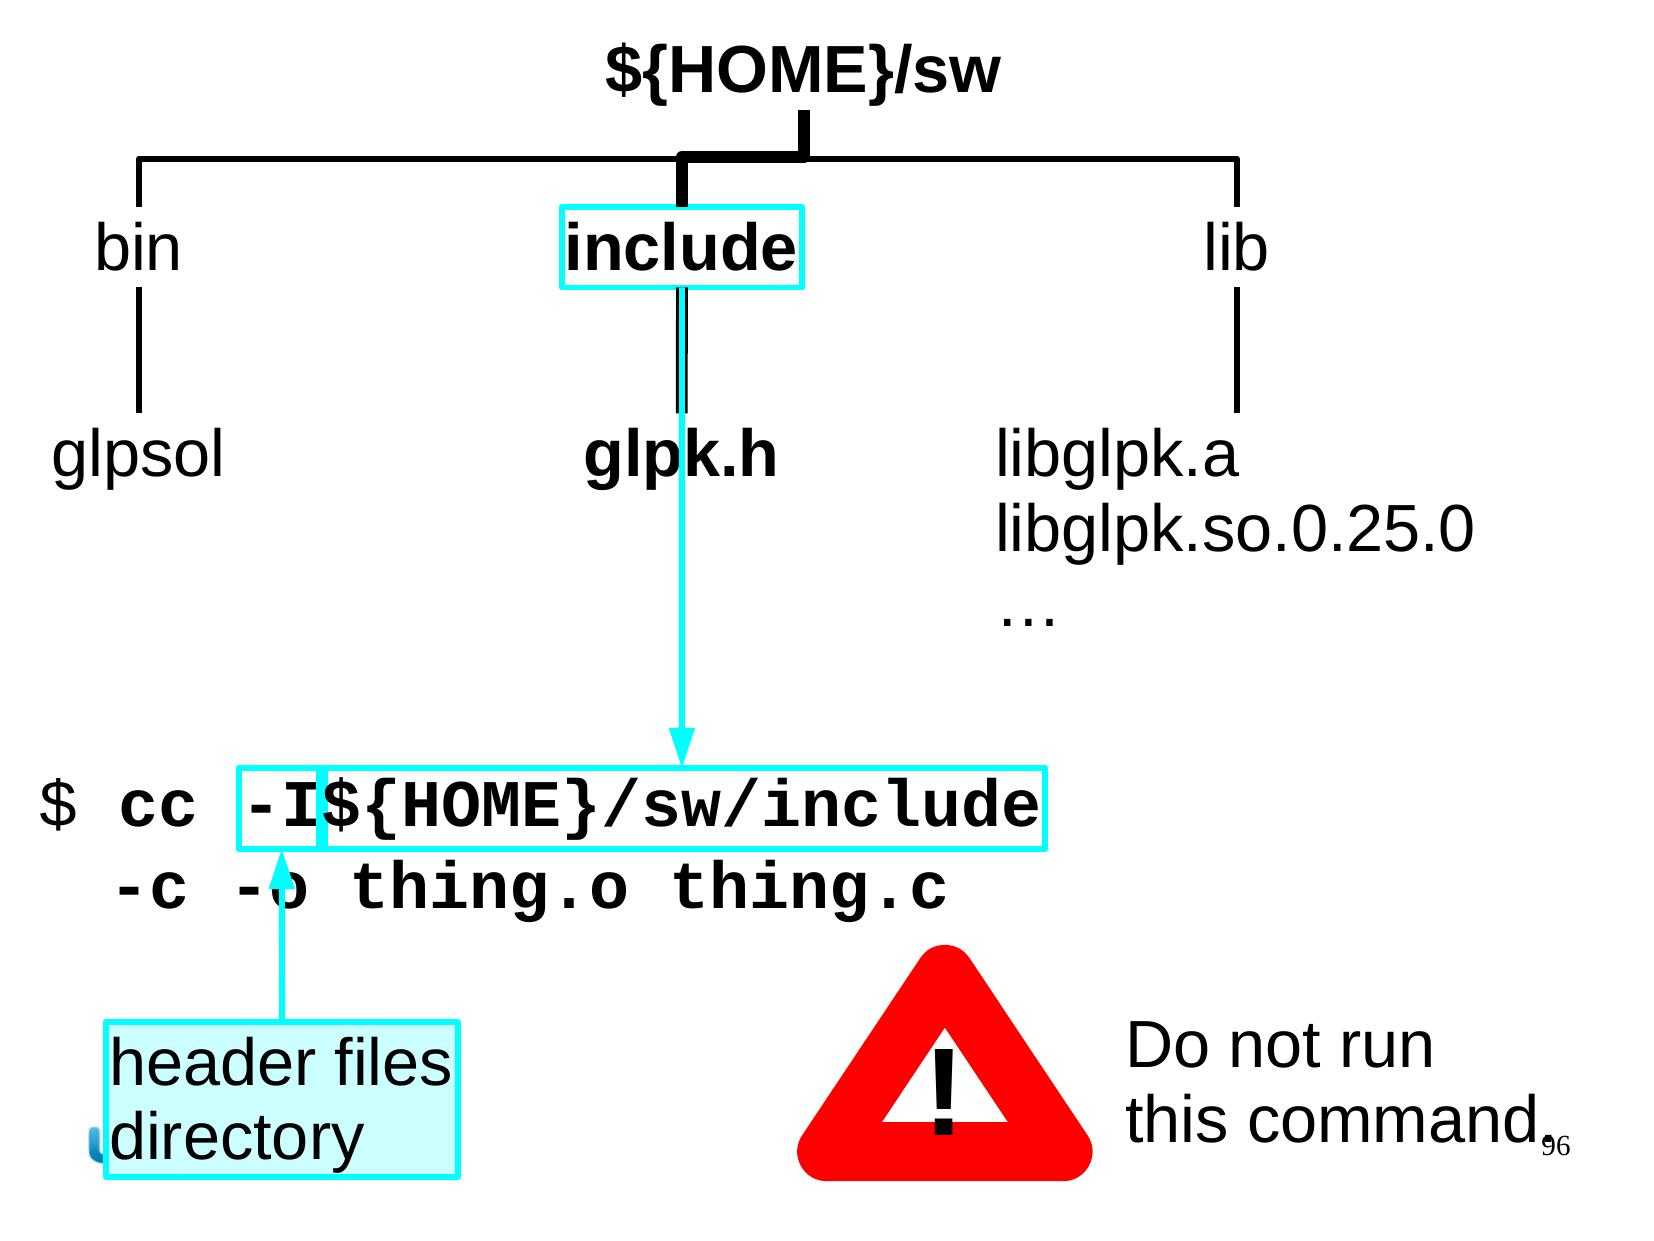

${HOME}/sw
bin
include
lib
glpsol
glpk.h
libglpk.a
libglpk.so.0.25.0
…
$ cc
-I
${HOME}/sw/include
-c -o thing.o thing.c
!
Do not run
this command.
header files
directory
96